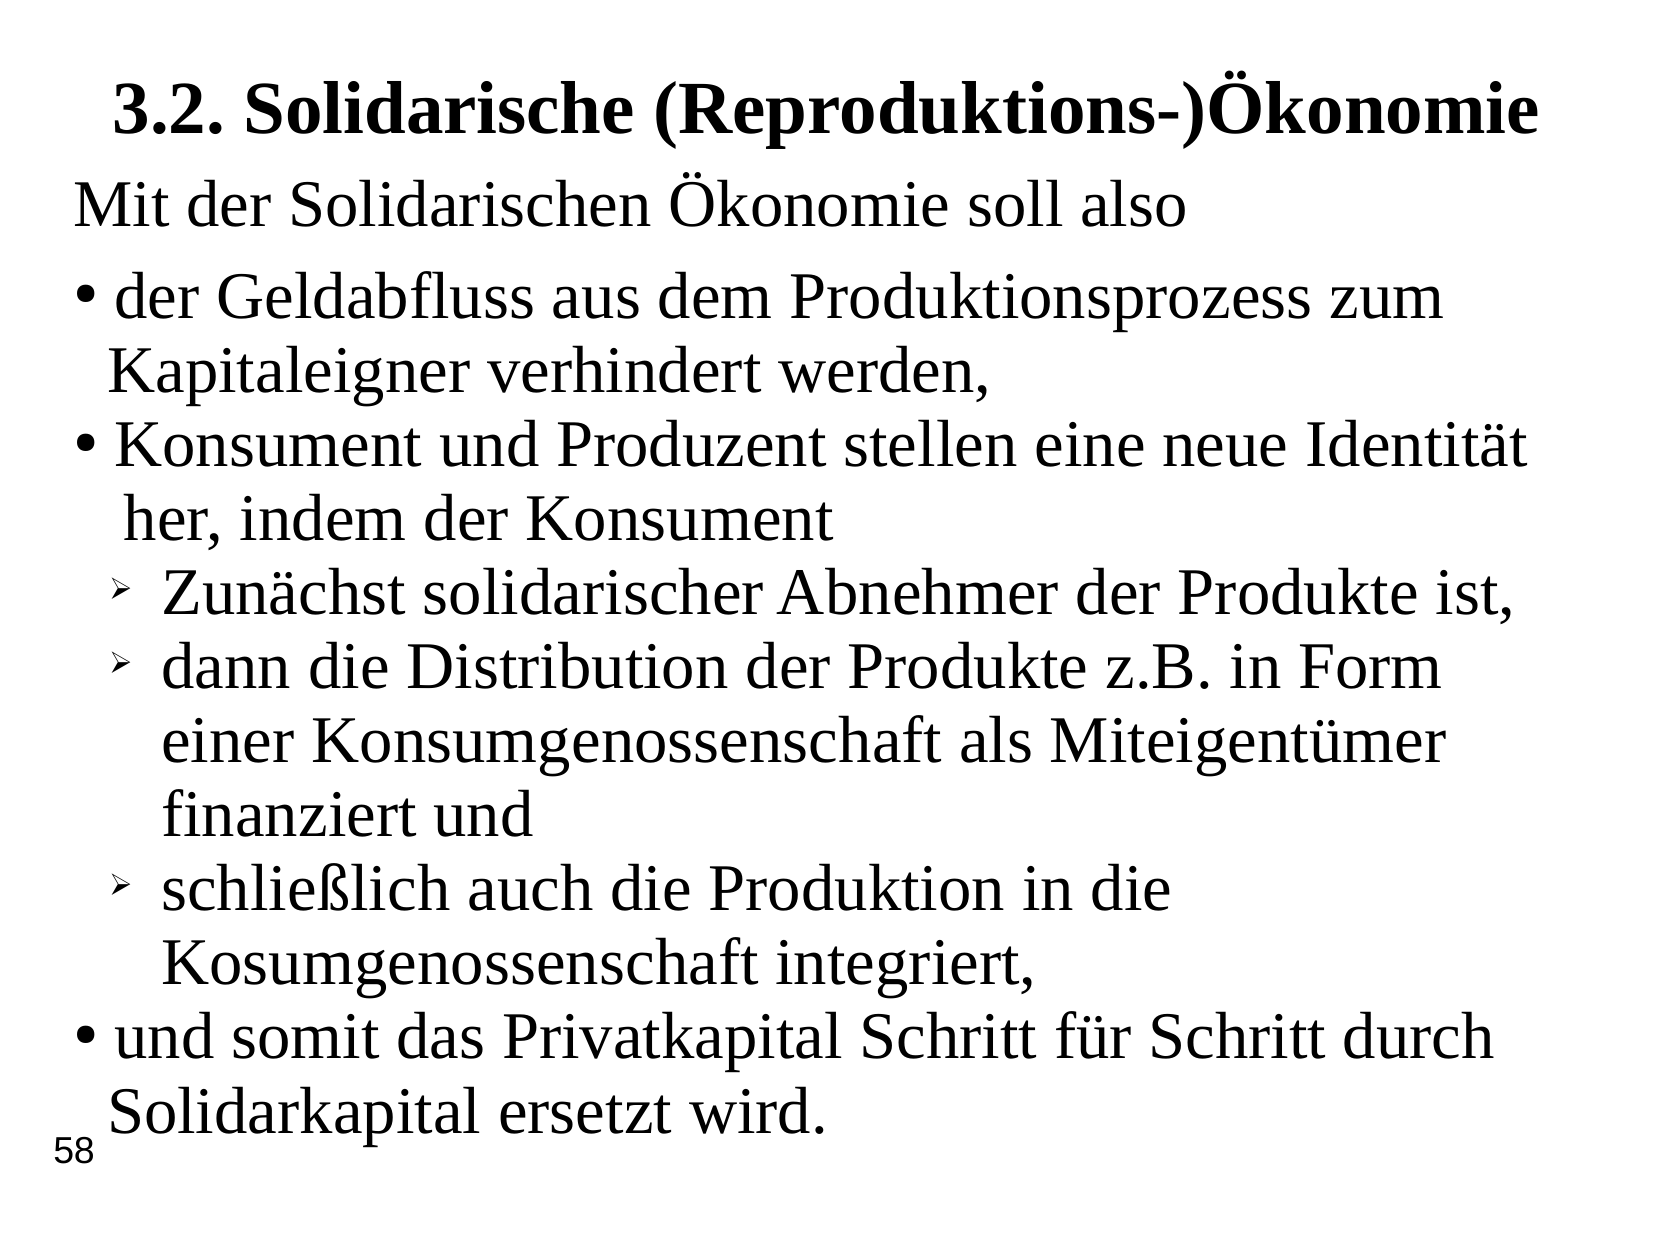

3.2. Solidarische (Reproduktions-)Ökonomie
Mit der Solidarischen Ökonomie soll also
 der Geldabfluss aus dem Produktionsprozess zum Kapitaleigner verhindert werden,
 Konsument und Produzent stellen eine neue Identität her, indem der Konsument
 Zunächst solidarischer Abnehmer der Produkte ist,
 dann die Distribution der Produkte z.B. in Form einer Konsumgenossenschaft als Miteigentümer finanziert und
 schließlich auch die Produktion in die Kosumgenossenschaft integriert,
 und somit das Privatkapital Schritt für Schritt durch Solidarkapital ersetzt wird.